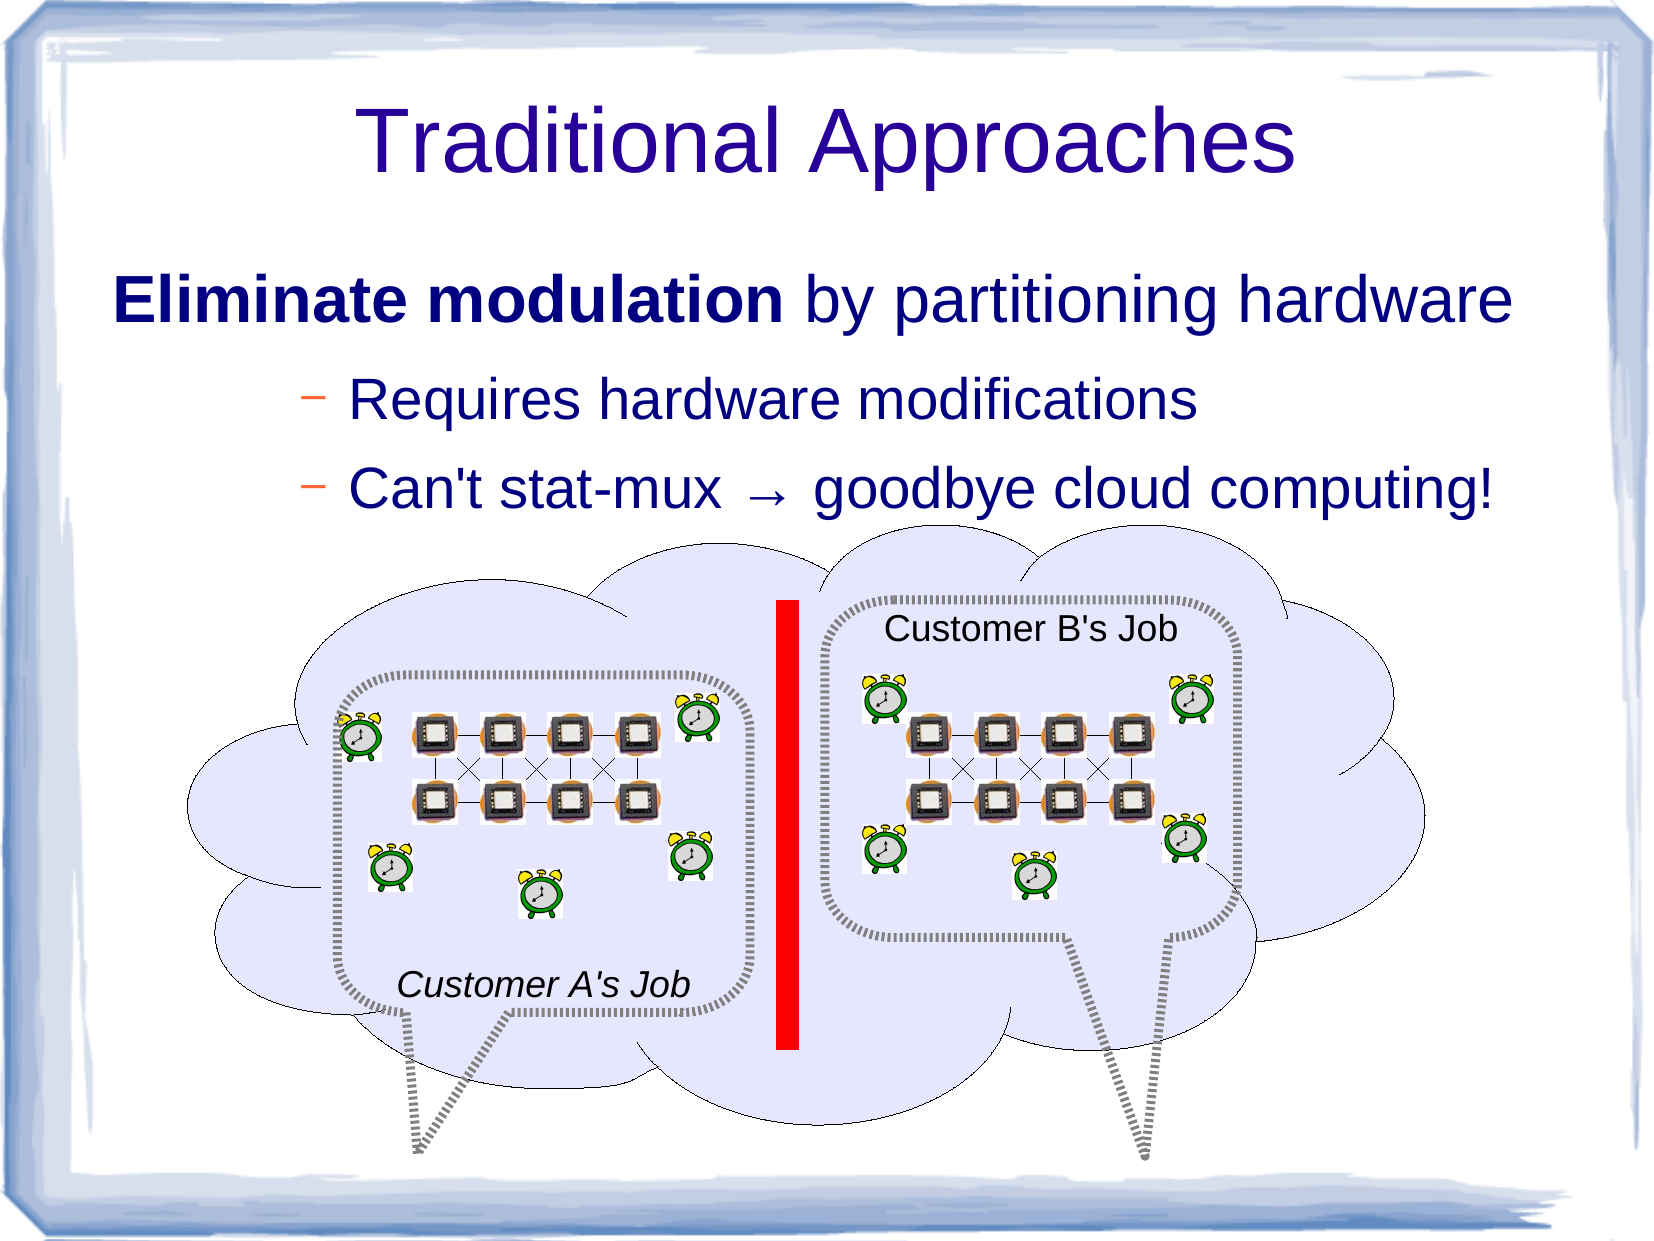

# Traditional Approaches
Eliminate modulation by partitioning hardware
Requires hardware modifications
Can't stat-mux → goodbye cloud computing!
Customer B's Job
Customer A's Job